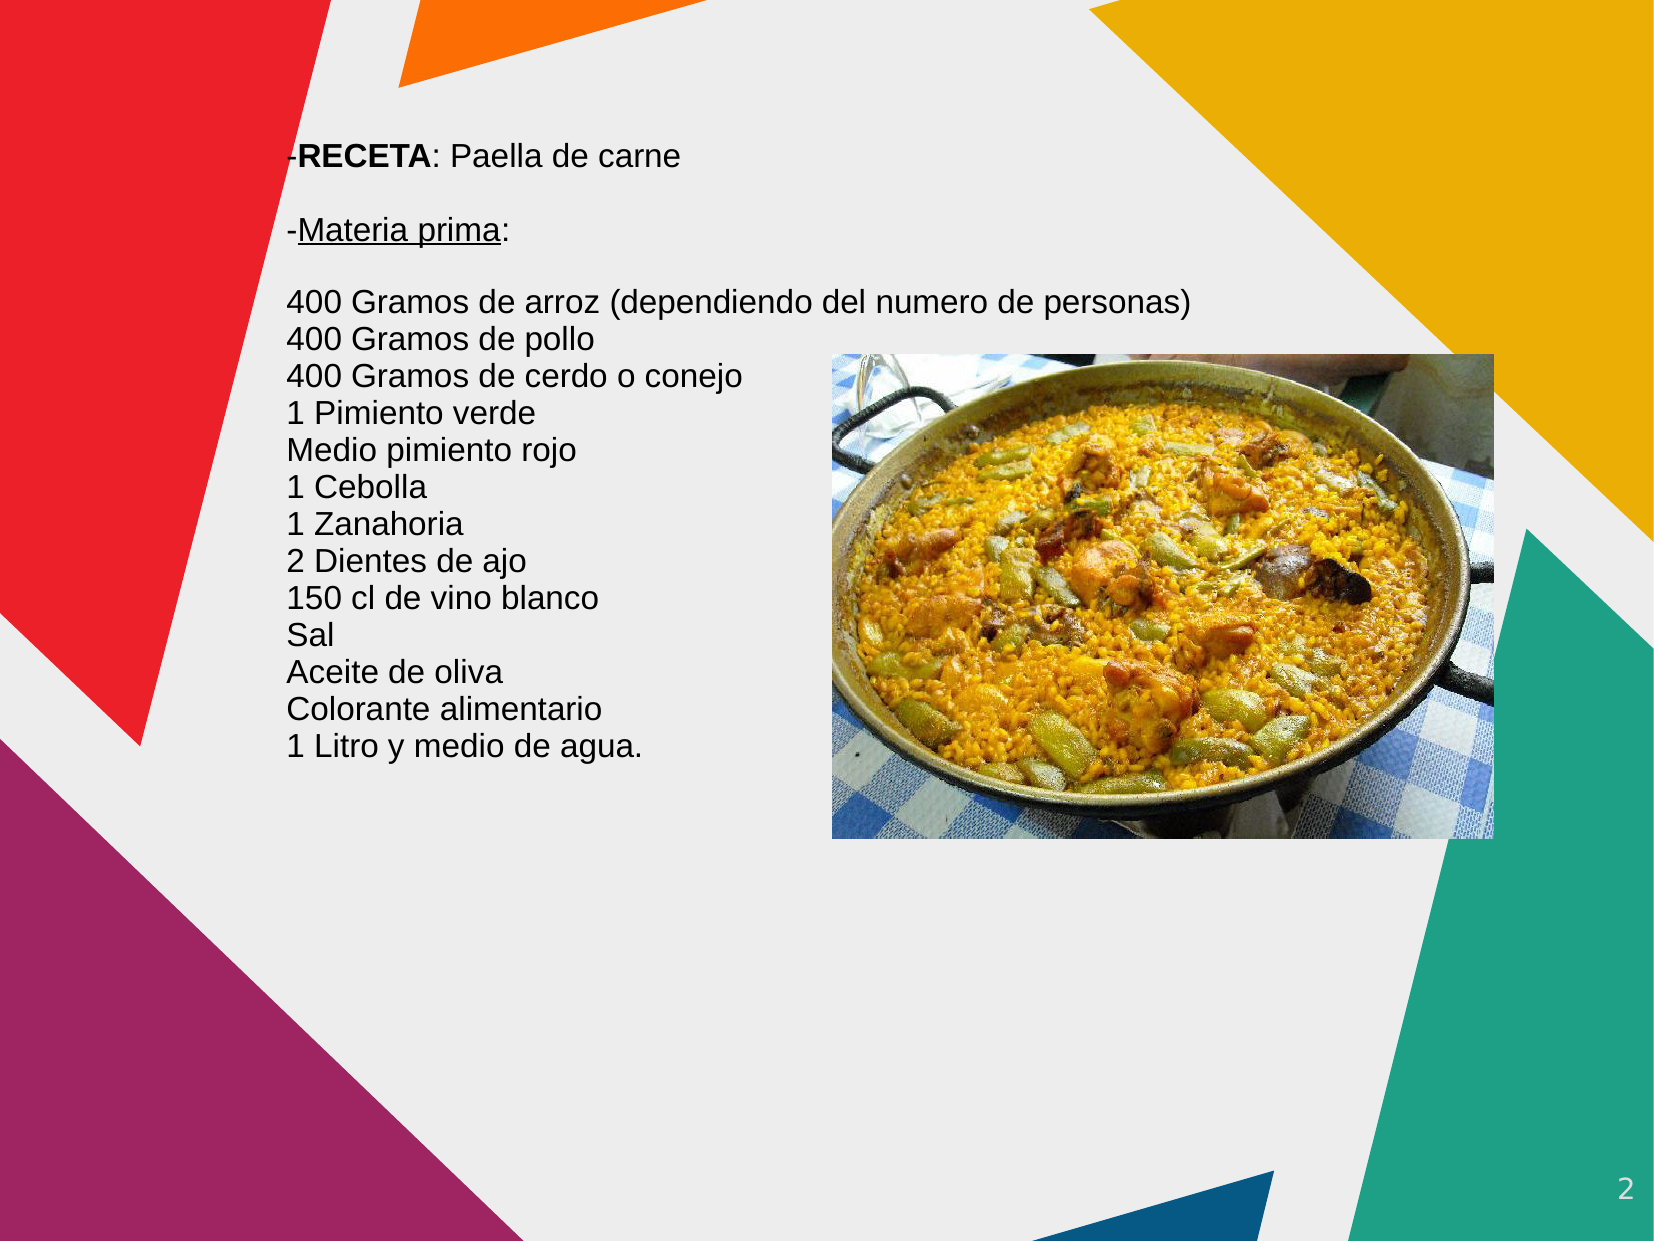

-RECETA: Paella de carne
-Materia prima:
400 Gramos de arroz (dependiendo del numero de personas)
400 Gramos de pollo
400 Gramos de cerdo o conejo
1 Pimiento verde
Medio pimiento rojo
1 Cebolla
1 Zanahoria
2 Dientes de ajo
150 cl de vino blanco
Sal
Aceite de oliva
Colorante alimentario
1 Litro y medio de agua.
2